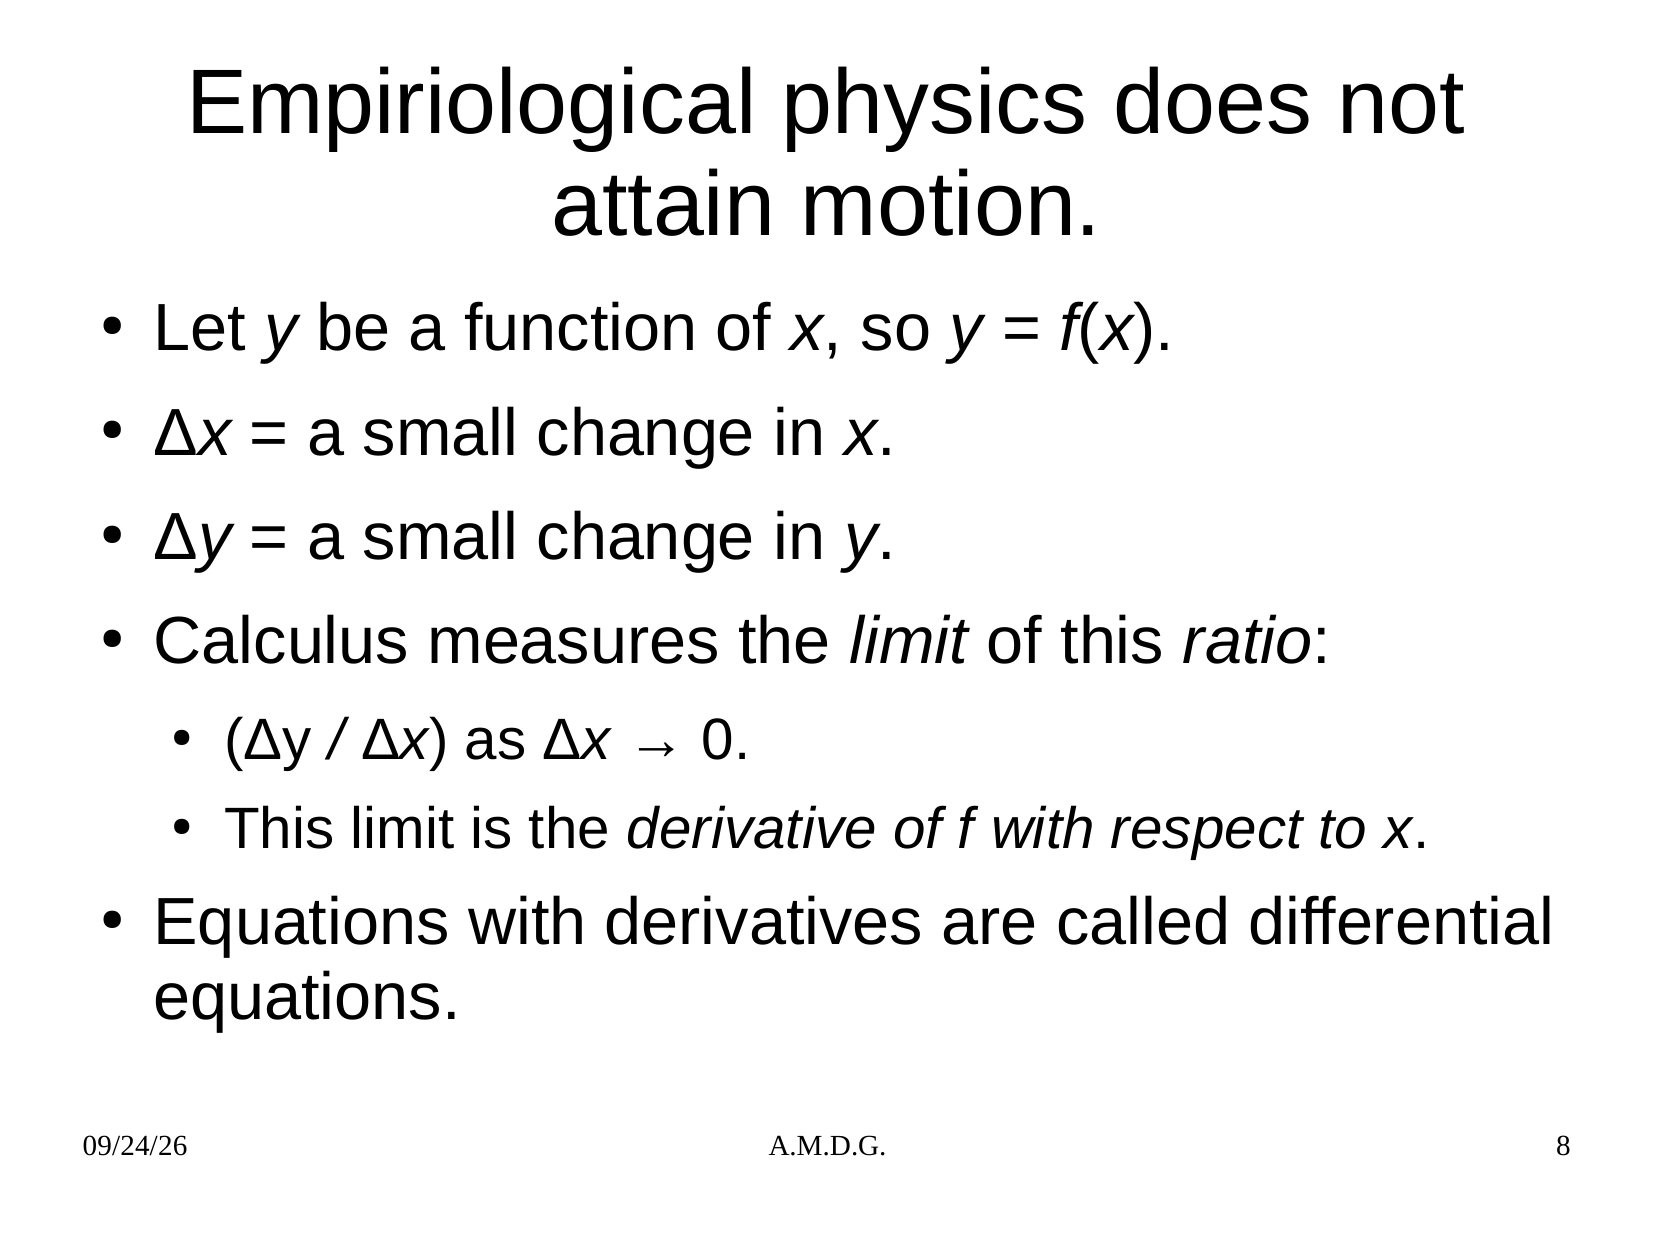

# Empiriological physics does not attain motion.
Let y be a function of x, so y = f(x).
Δx = a small change in x.
Δy = a small change in y.
Calculus measures the limit of this ratio:
(Δy / Δx) as Δx → 0.
This limit is the derivative of f with respect to x.
Equations with derivatives are called differential equations.
A.M.D.G.
8